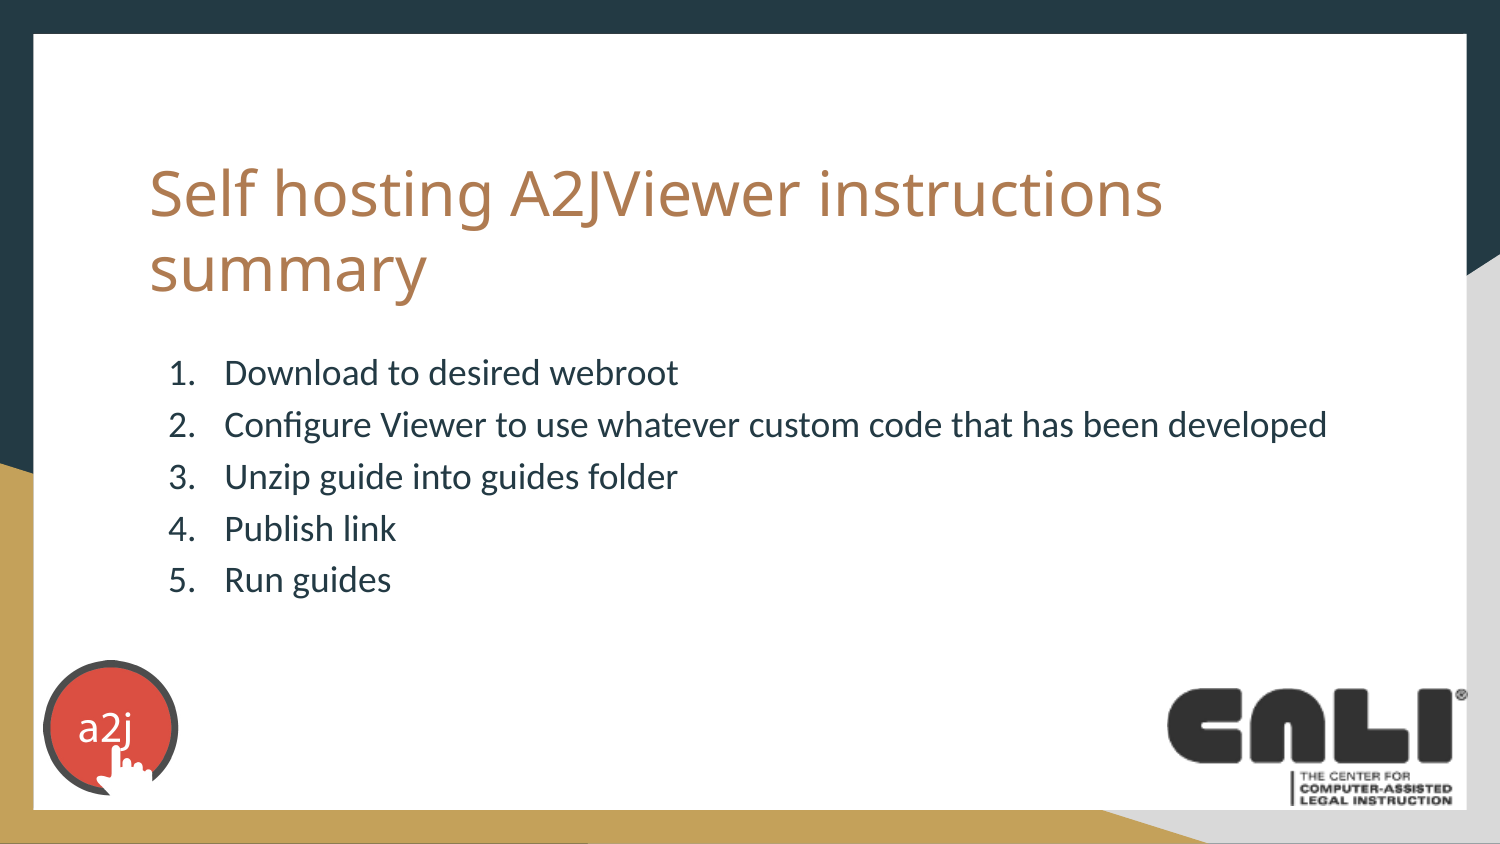

# Self hosting A2JViewer instructions summary
Download to desired webroot
Configure Viewer to use whatever custom code that has been developed
Unzip guide into guides folder
Publish link
Run guides